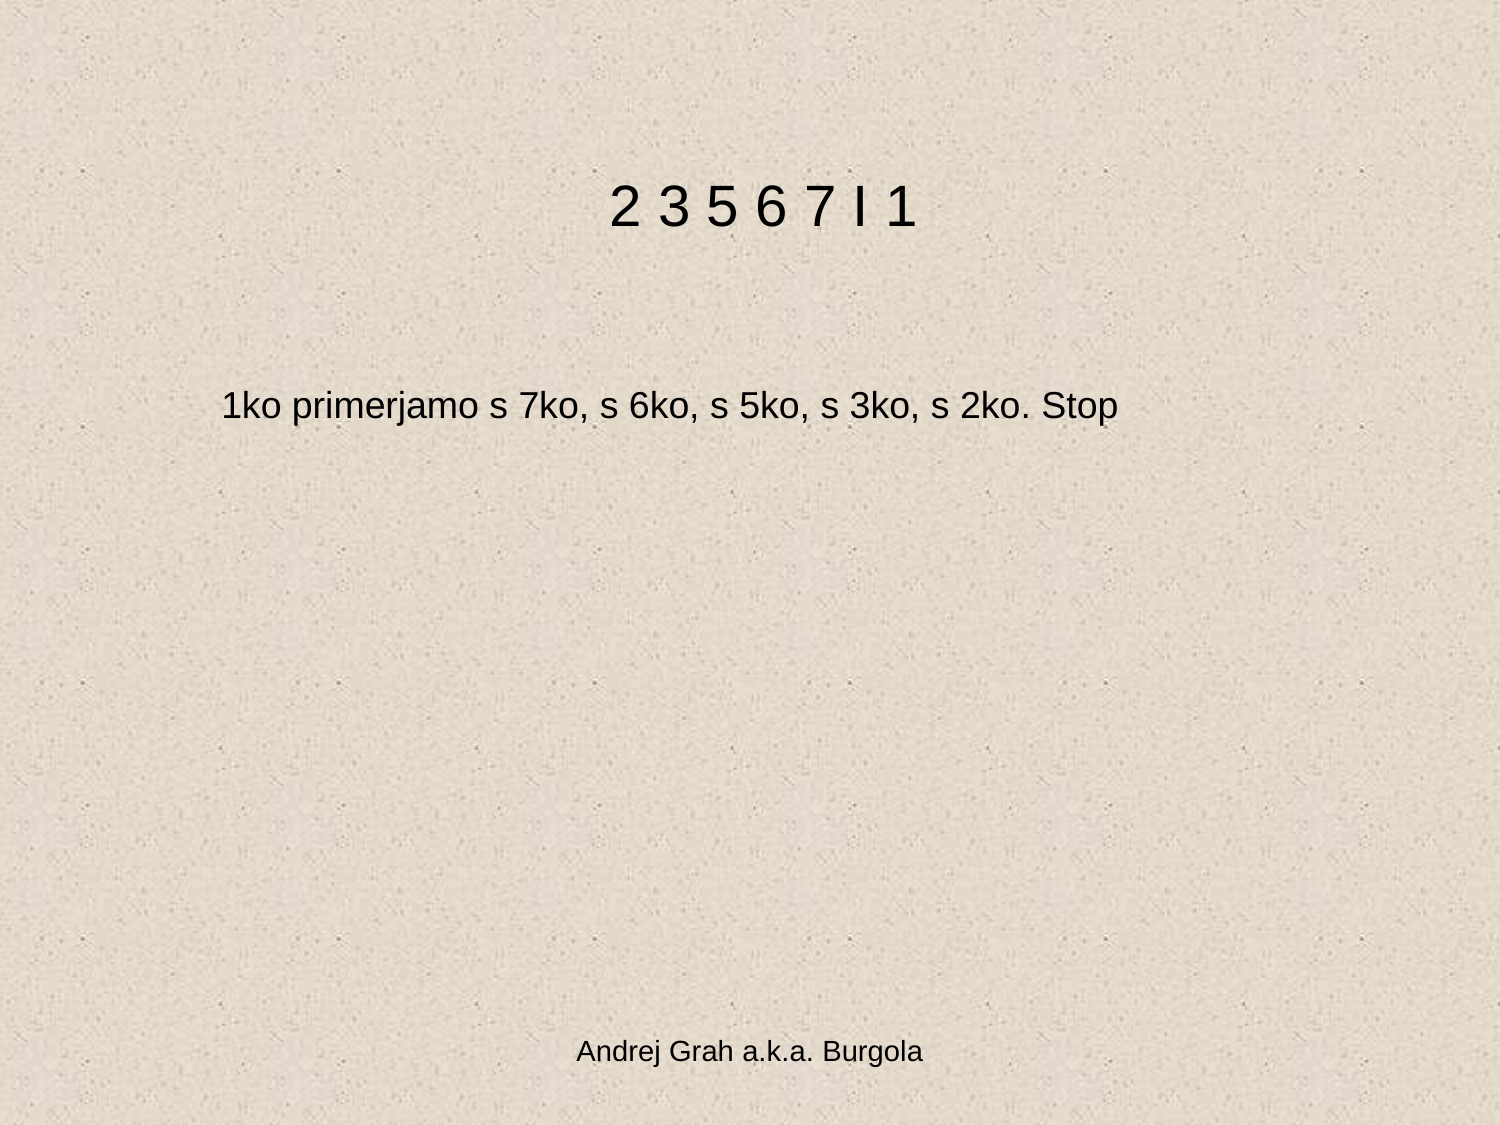

2 3 5 6 7 I 1
1ko primerjamo s 7ko, s 6ko, s 5ko, s 3ko, s 2ko. Stop
Andrej Grah a.k.a. Burgola